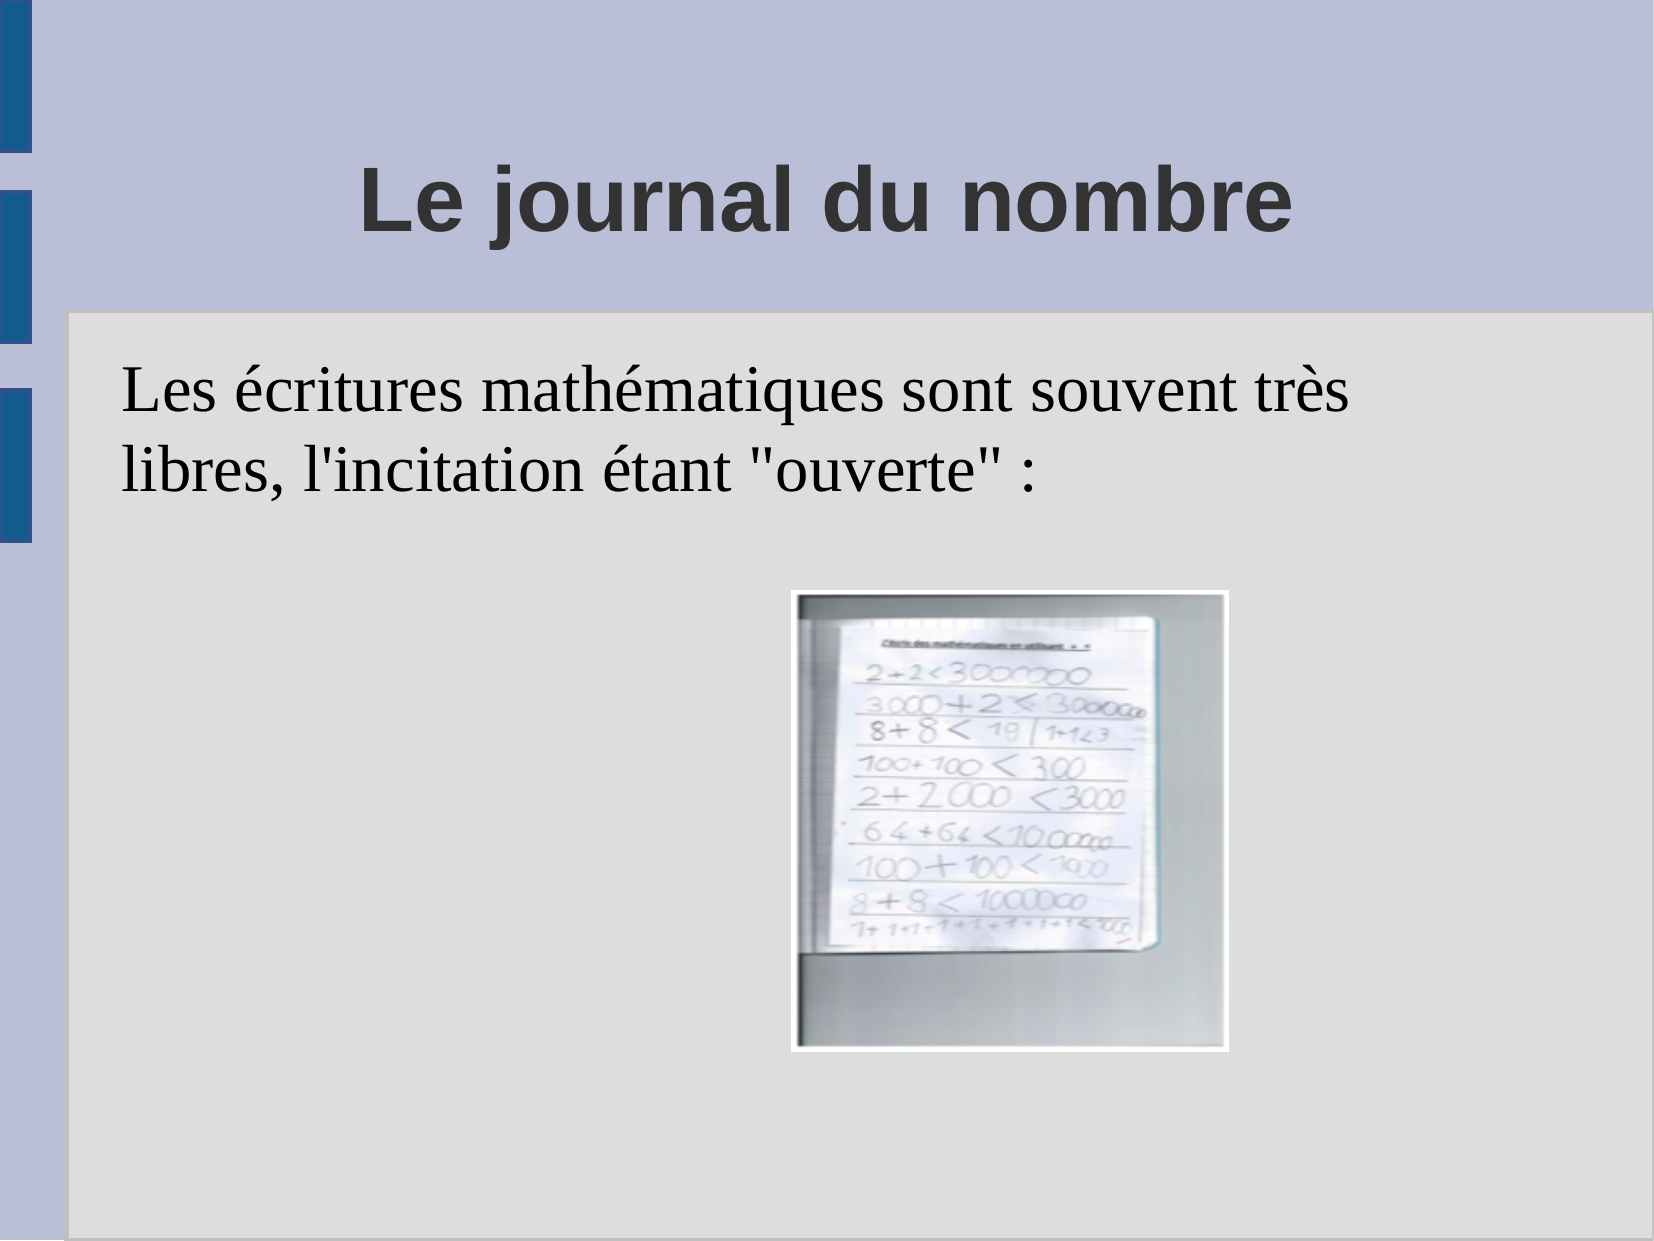

# Le journal du nombre
Les écritures mathématiques sont souvent très libres, l'incitation étant "ouverte" :